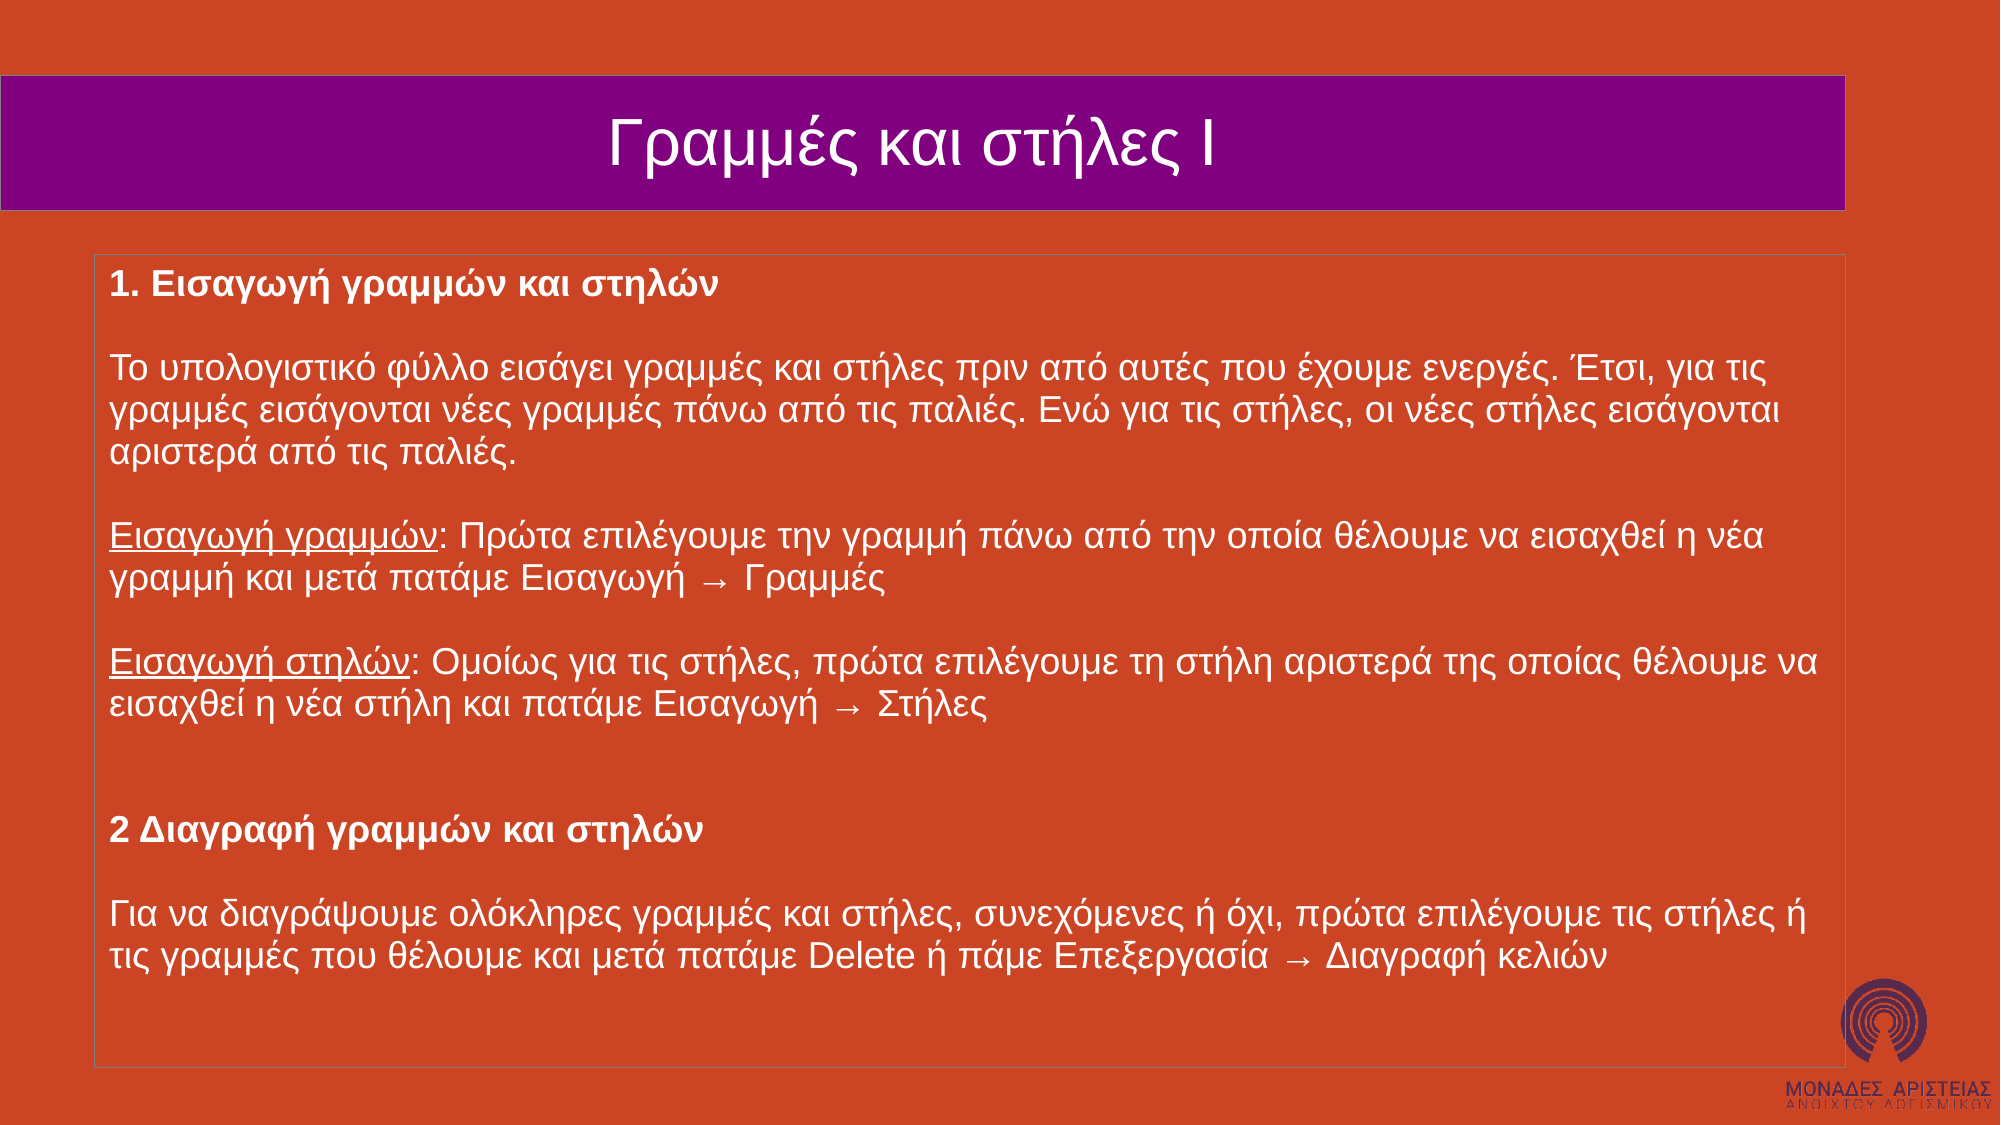

Γραμμές και στήλες Ι
1. Εισαγωγή γραμμών και στηλών
Το υπολογιστικό φύλλο εισάγει γραμμές και στήλες πριν από αυτές που έχουμε ενεργές. Έτσι, για τις γραμμές εισάγονται νέες γραμμές πάνω από τις παλιές. Ενώ για τις στήλες, οι νέες στήλες εισάγονται αριστερά από τις παλιές.
Εισαγωγή γραμμών: Πρώτα επιλέγουμε την γραμμή πάνω από την οποία θέλουμε να εισαχθεί η νέα γραμμή και μετά πατάμε Εισαγωγή → Γραμμές
Εισαγωγή στηλών: Ομοίως για τις στήλες, πρώτα επιλέγουμε τη στήλη αριστερά της οποίας θέλουμε να εισαχθεί η νέα στήλη και πατάμε Εισαγωγή → Στήλες
2 Διαγραφή γραμμών και στηλών
Για να διαγράψουμε ολόκληρες γραμμές και στήλες, συνεχόμενες ή όχι, πρώτα επιλέγουμε τις στήλες ή τις γραμμές που θέλουμε και μετά πατάμε Delete ή πάμε Επεξεργασία → Διαγραφή κελιών